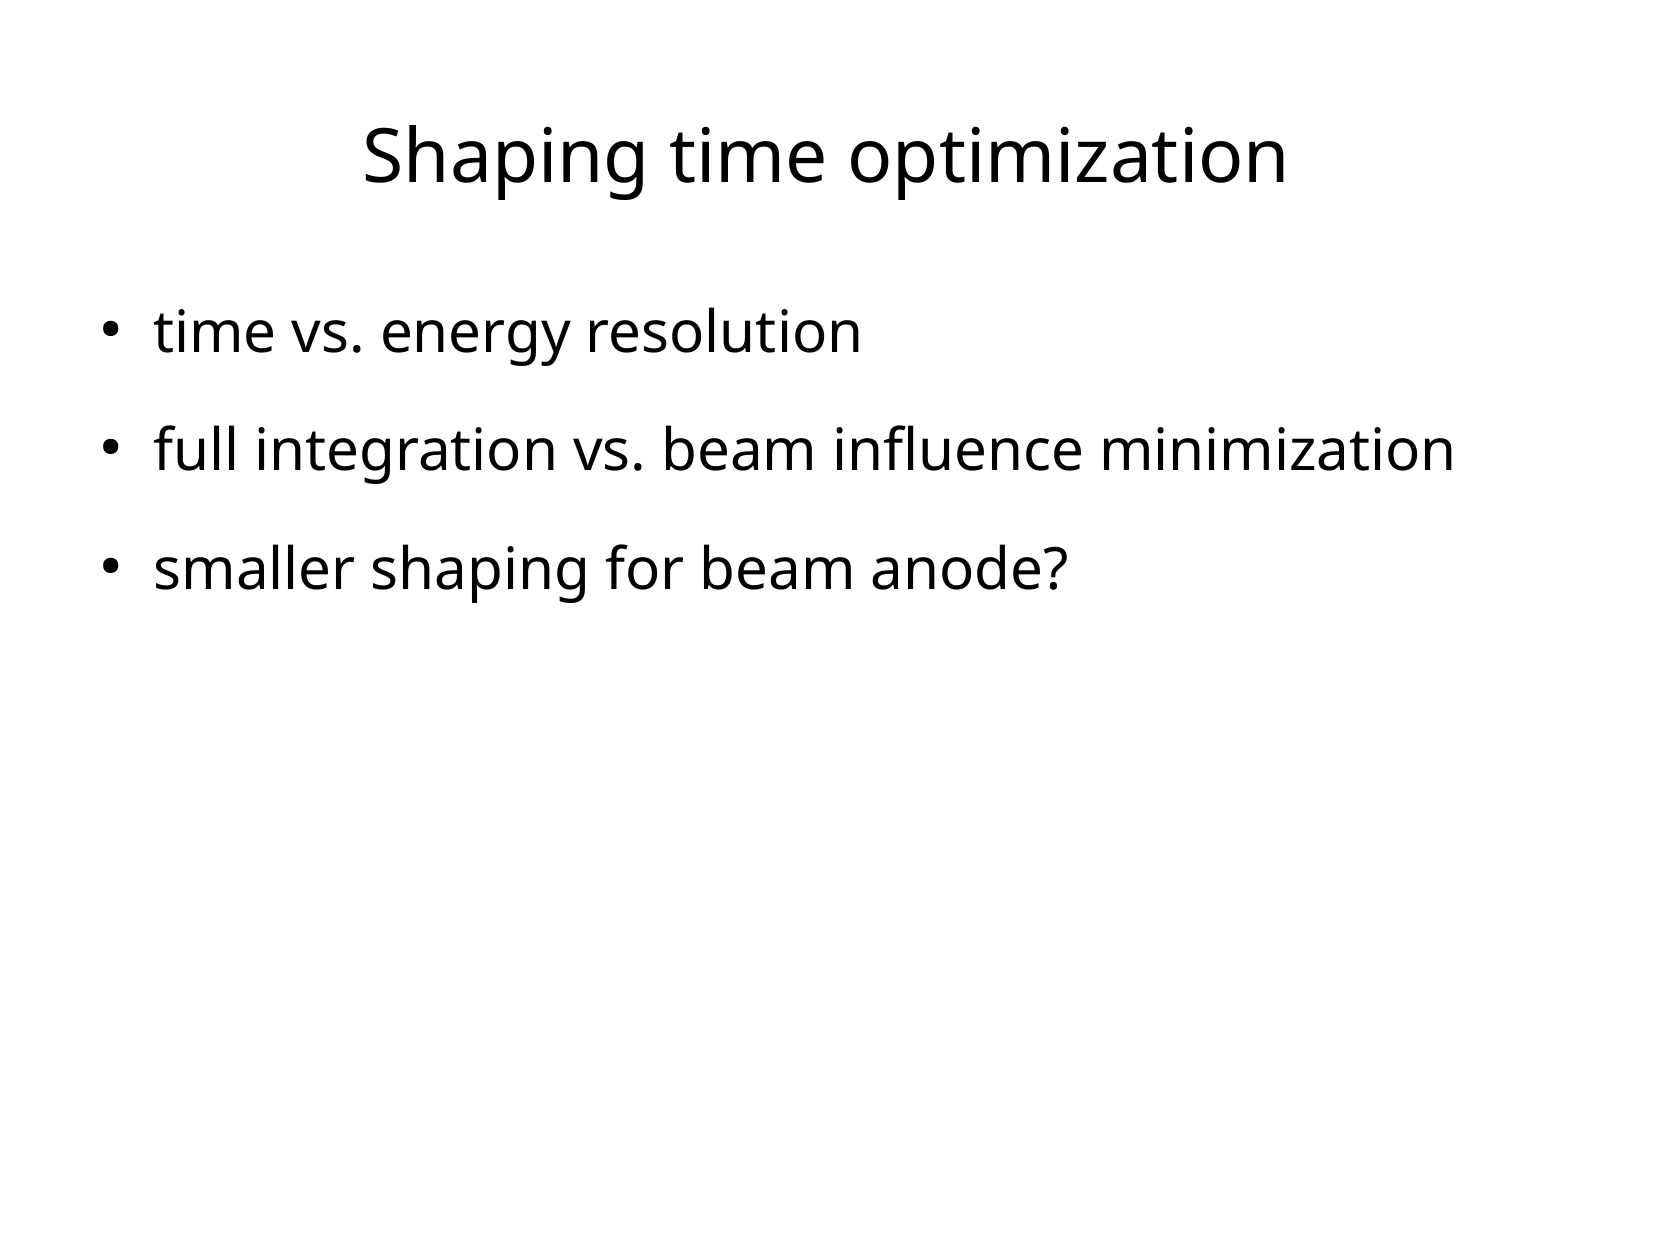

# Shaping time optimization
time vs. energy resolution
full integration vs. beam influence minimization
smaller shaping for beam anode?